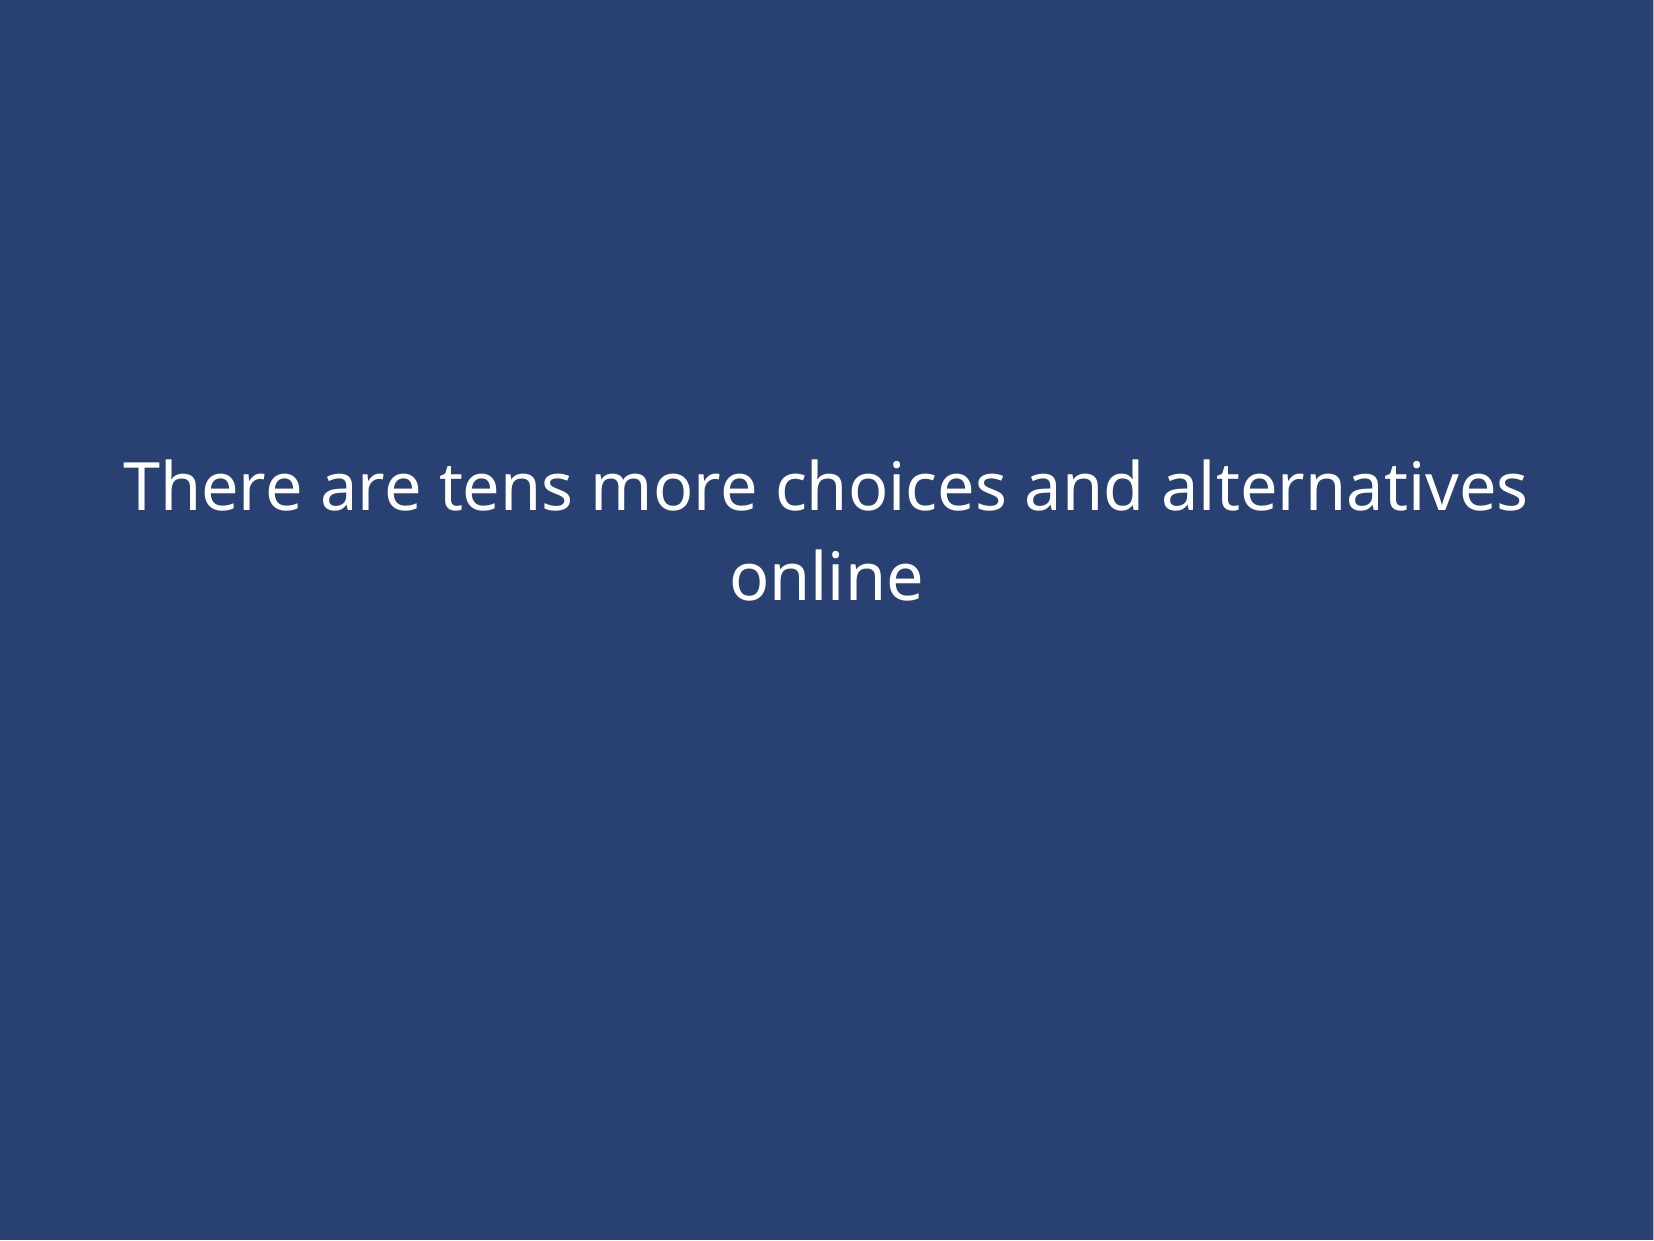

# There are tens more choices and alternatives online